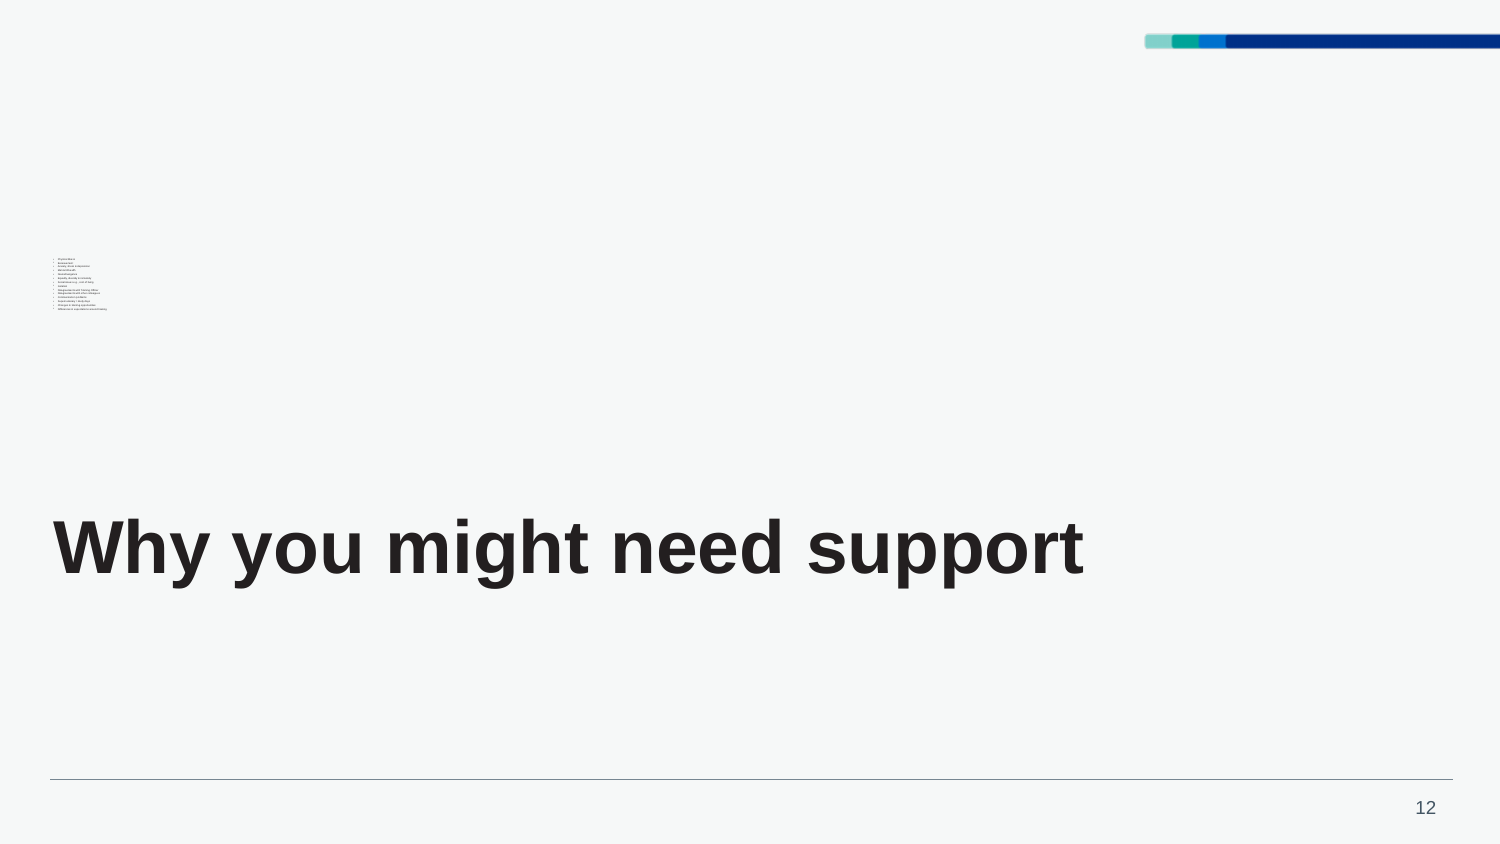

# Physical illness
Bereavement
Anxiety, stress & depression
Mental ill-health
Neurodivergence
Equality, diversity & inclusivity
Social issues e.g., cost of living
Isolation
Disagreements with Training Officer
Disagreements with other colleagues
Communication problems
Supernumerary / study days
Changes in training opportunities
Differences in expectations around training
Why you might need support